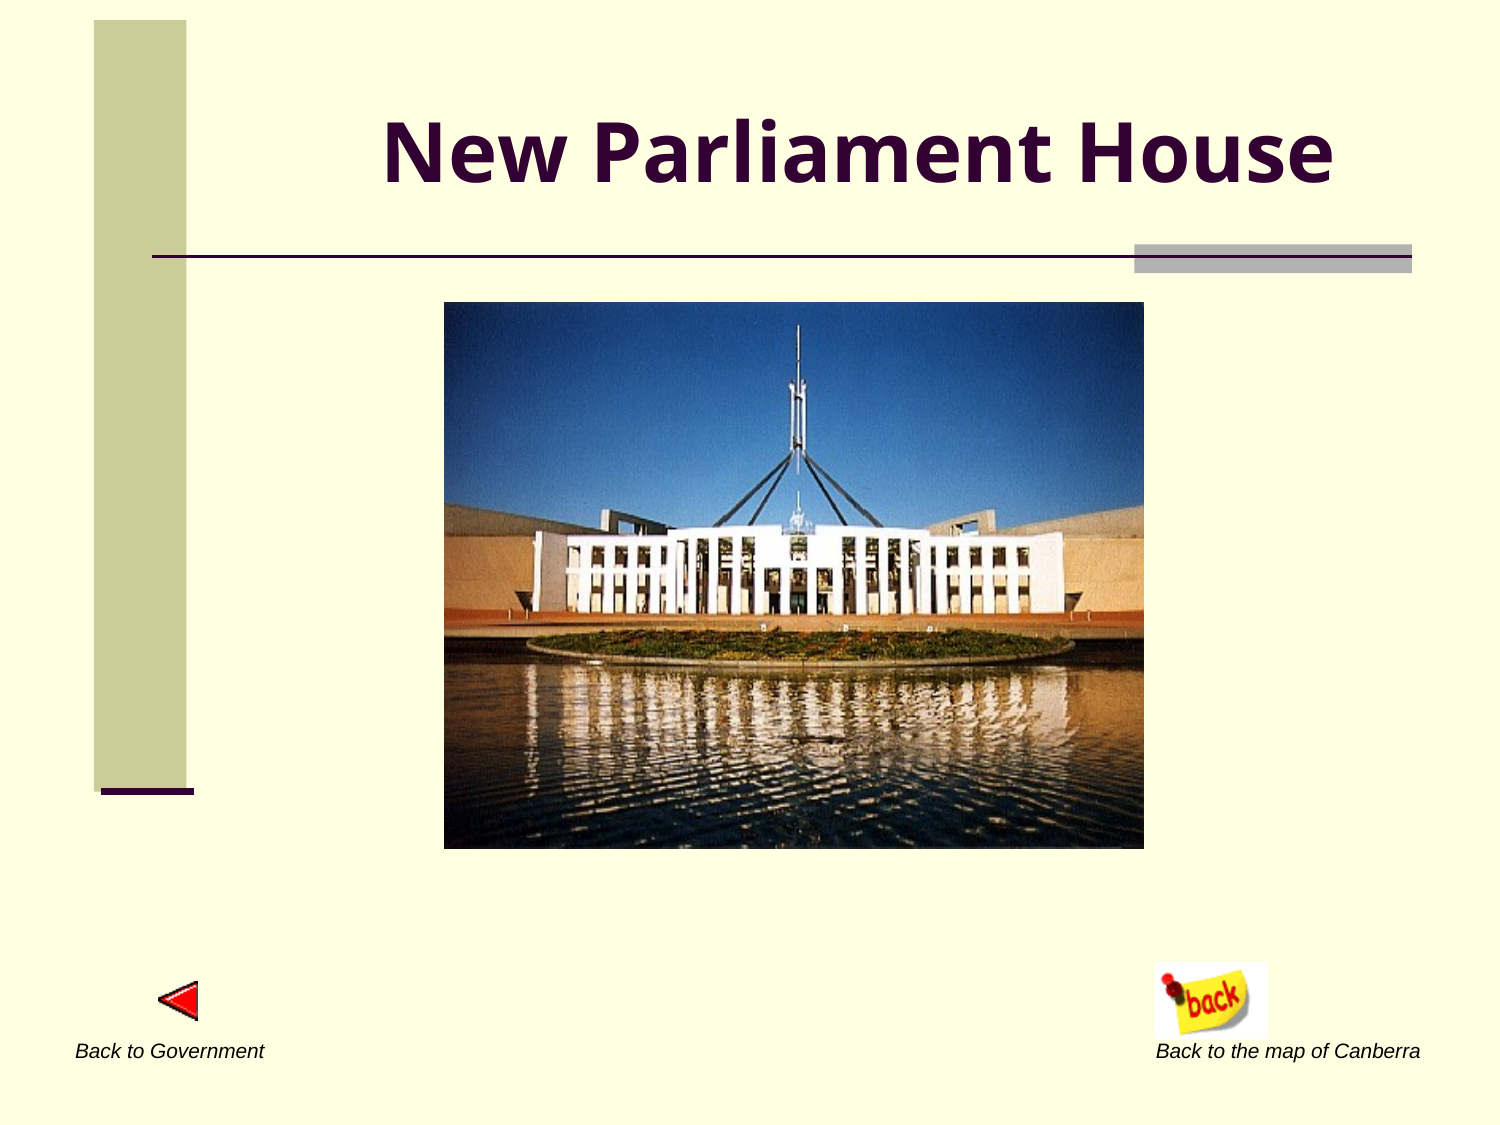

# New Parliament House
Back to Government
Back to the map of Canberra